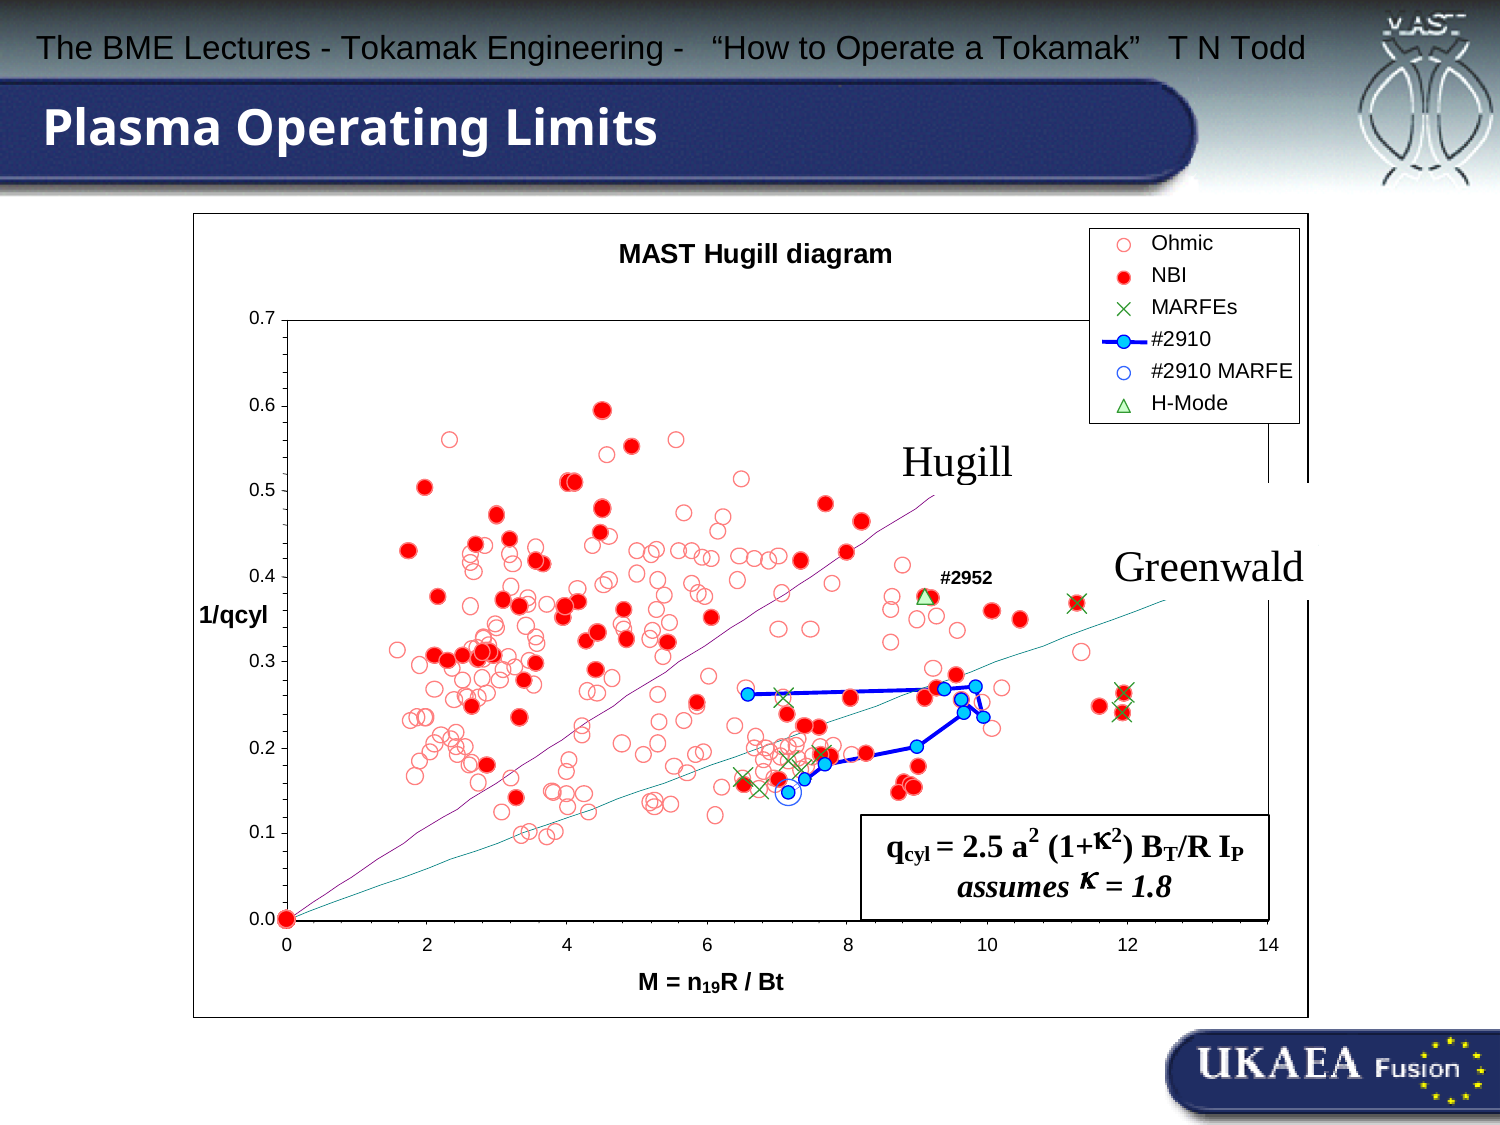

Plasma Operating Limits
The BME Lectures - Tokamak Engineering - “How to Operate a Tokamak” T N Todd